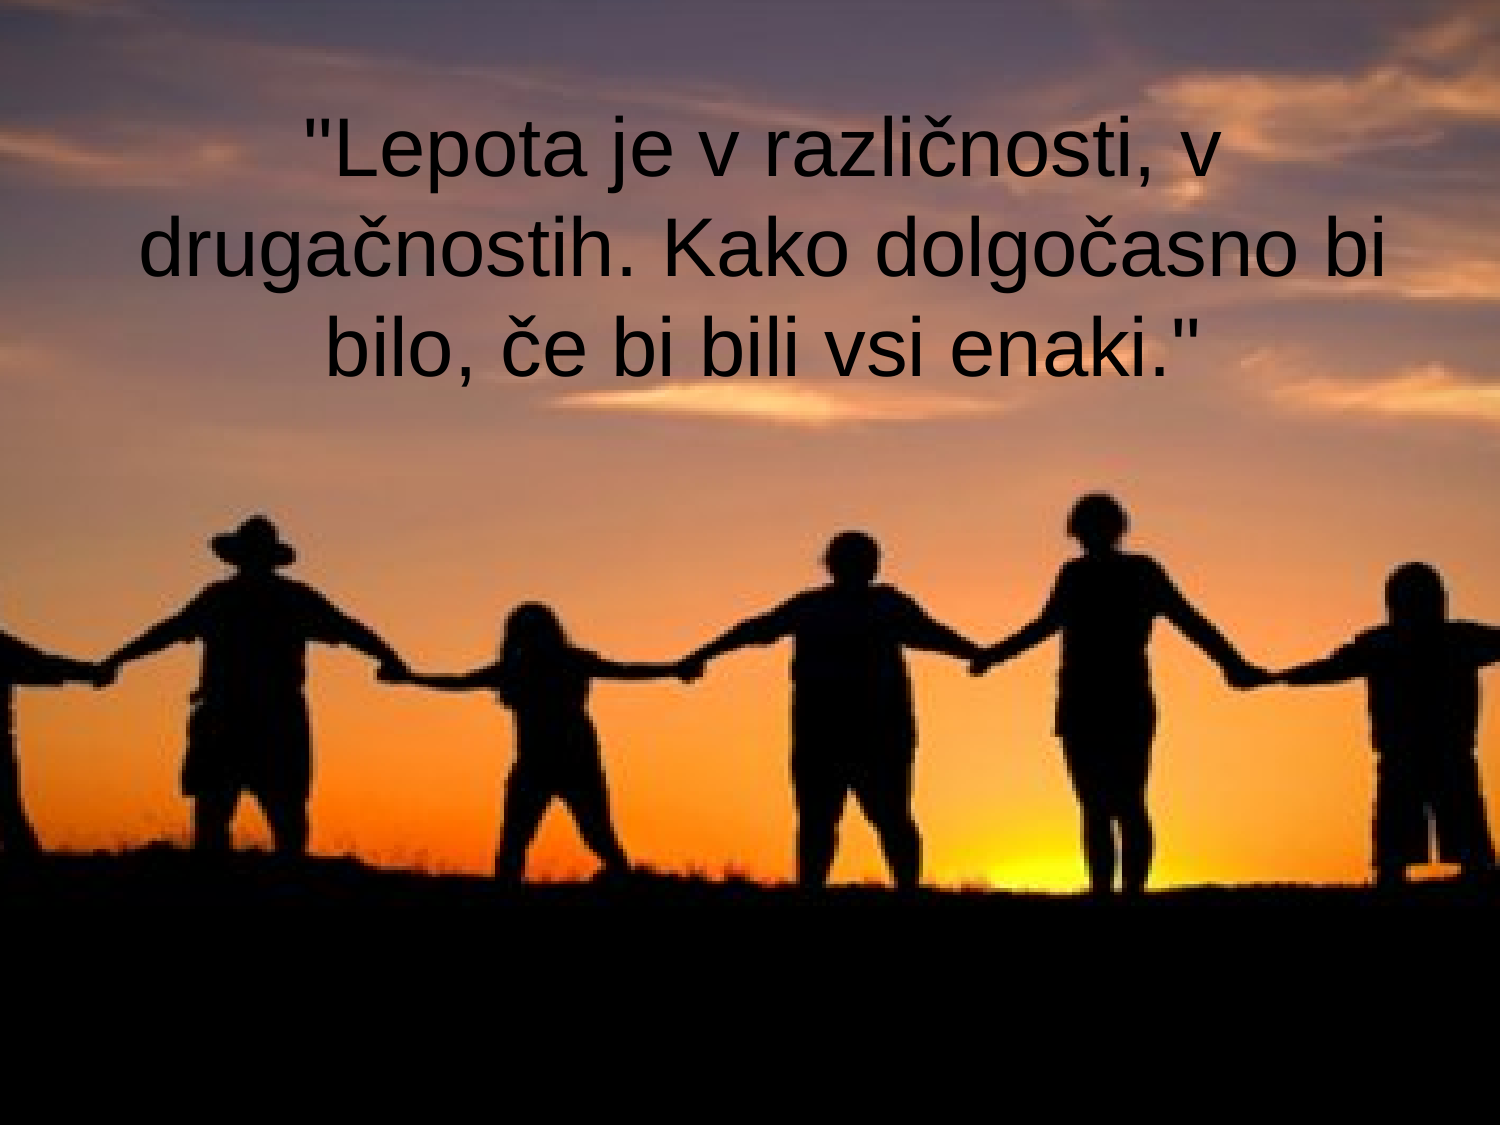

# "Lepota je v različnosti, v drugačnostih. Kako dolgočasno bi bilo, če bi bili vsi enaki."